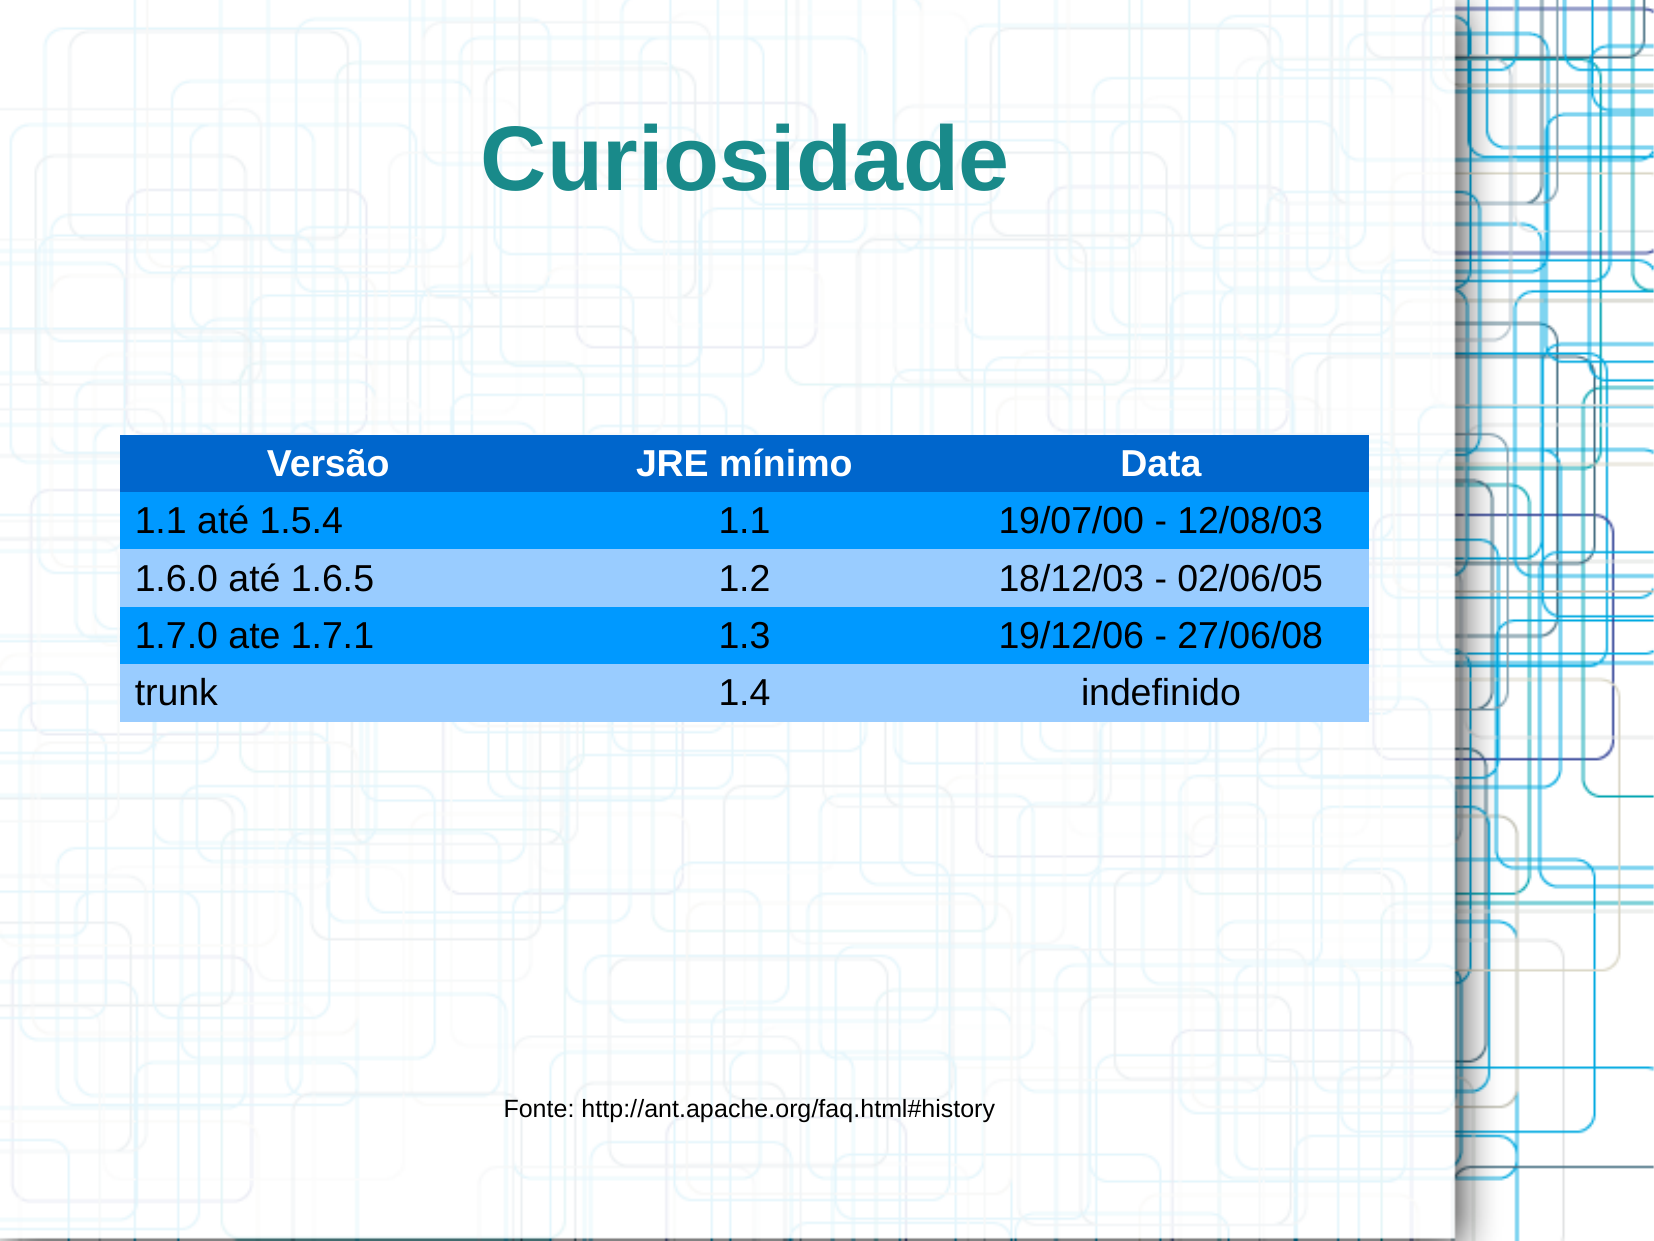

# Curiosidade
| Versão | JRE mínimo | Data |
| --- | --- | --- |
| 1.1 até 1.5.4 | 1.1 | 19/07/00 - 12/08/03 |
| 1.6.0 até 1.6.5 | 1.2 | 18/12/03 - 02/06/05 |
| 1.7.0 ate 1.7.1 | 1.3 | 19/12/06 - 27/06/08 |
| trunk | 1.4 | indefinido |
Fonte: http://ant.apache.org/faq.html#history